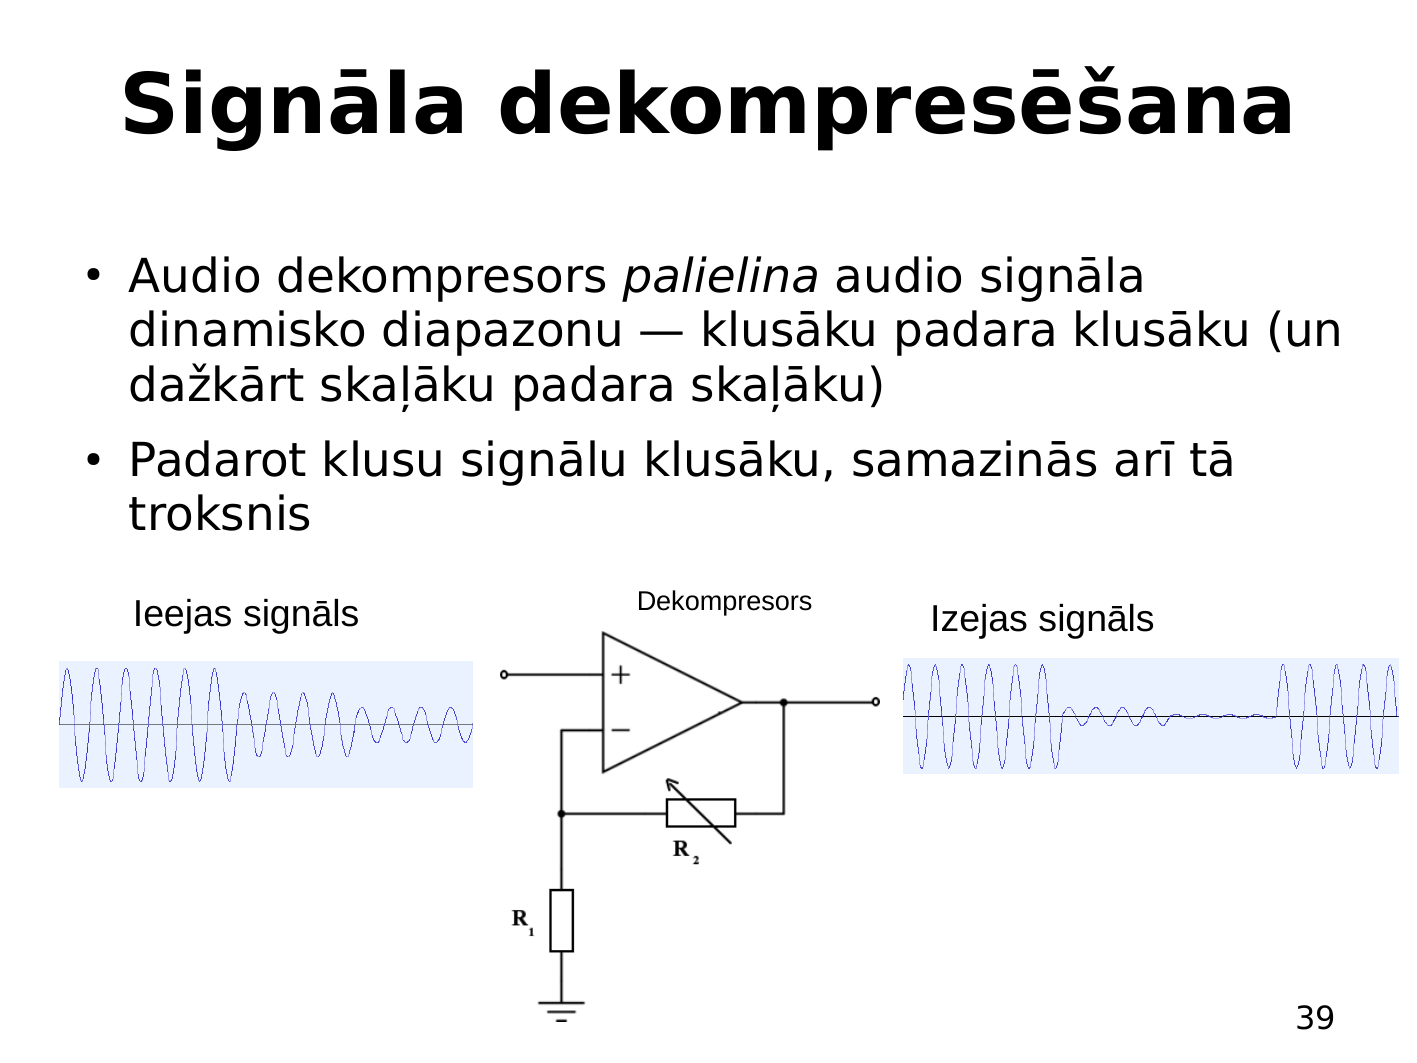

# Signāla dekompresēšana
Audio dekompresors palielina audio signāla dinamisko diapazonu — klusāku padara klusāku (un dažkārt skaļāku padara skaļāku)
Padarot klusu signālu klusāku, samazinās arī tā troksnis
Dekompresors
Ieejas signāls
Izejas signāls